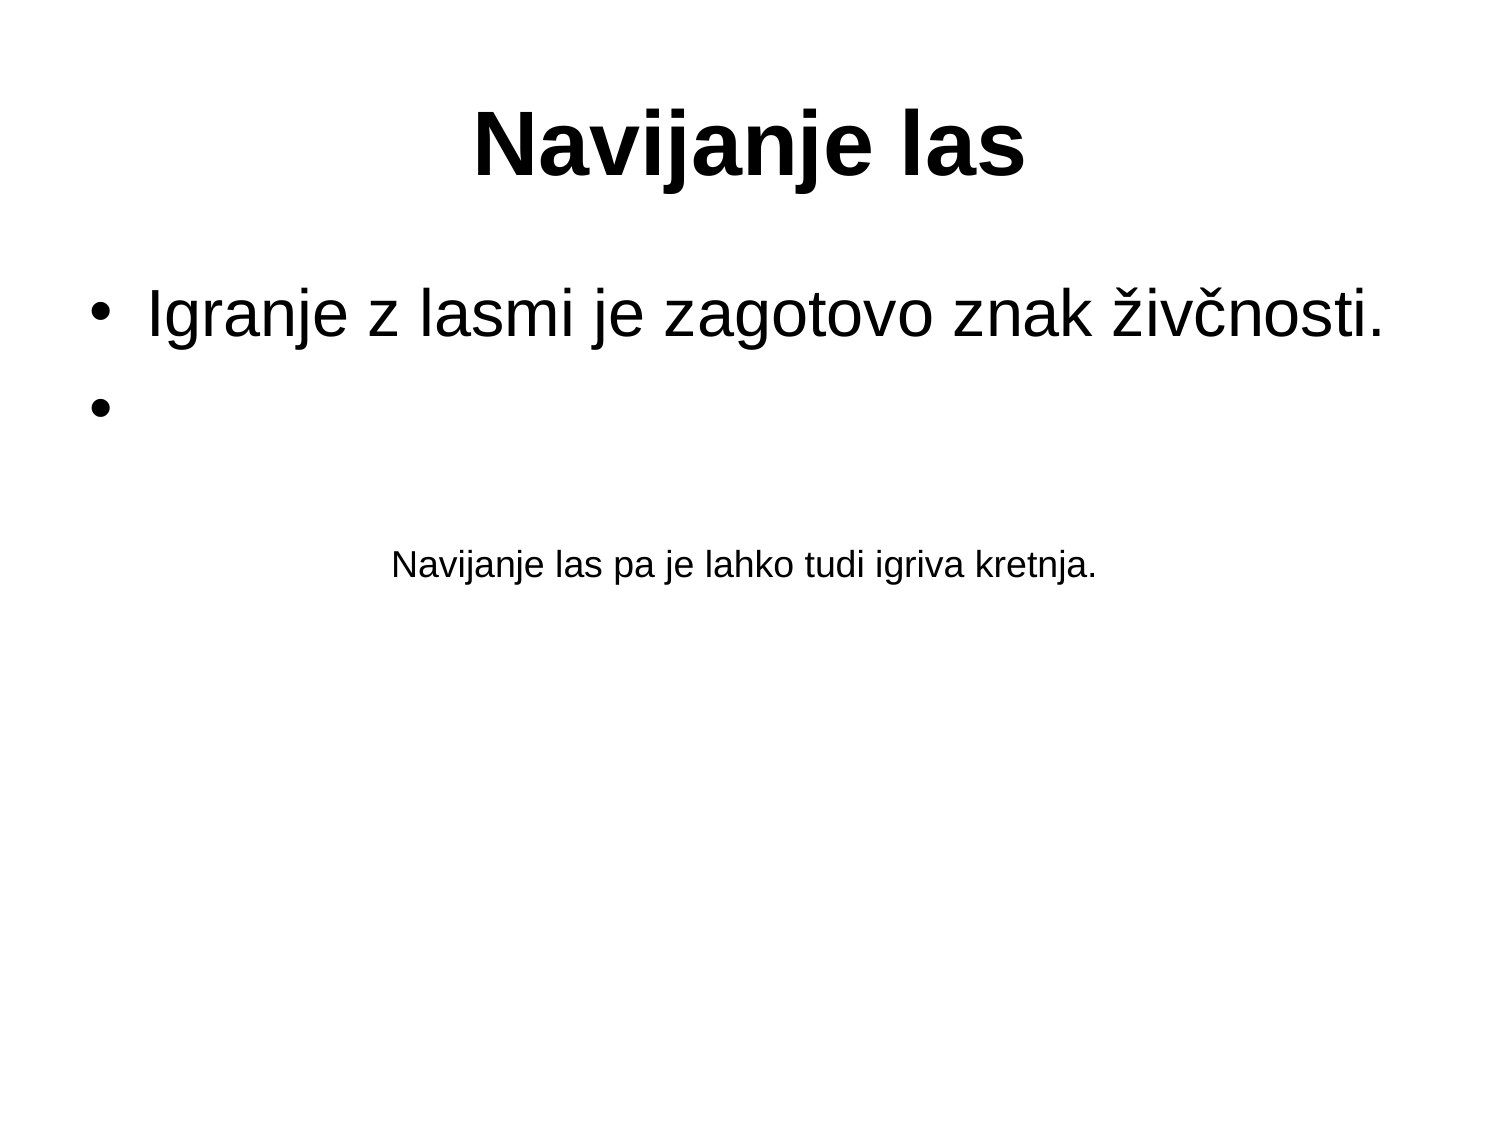

# Navijanje las
Igranje z lasmi je zagotovo znak živčnosti.
Navijanje las pa je lahko tudi igriva kretnja.